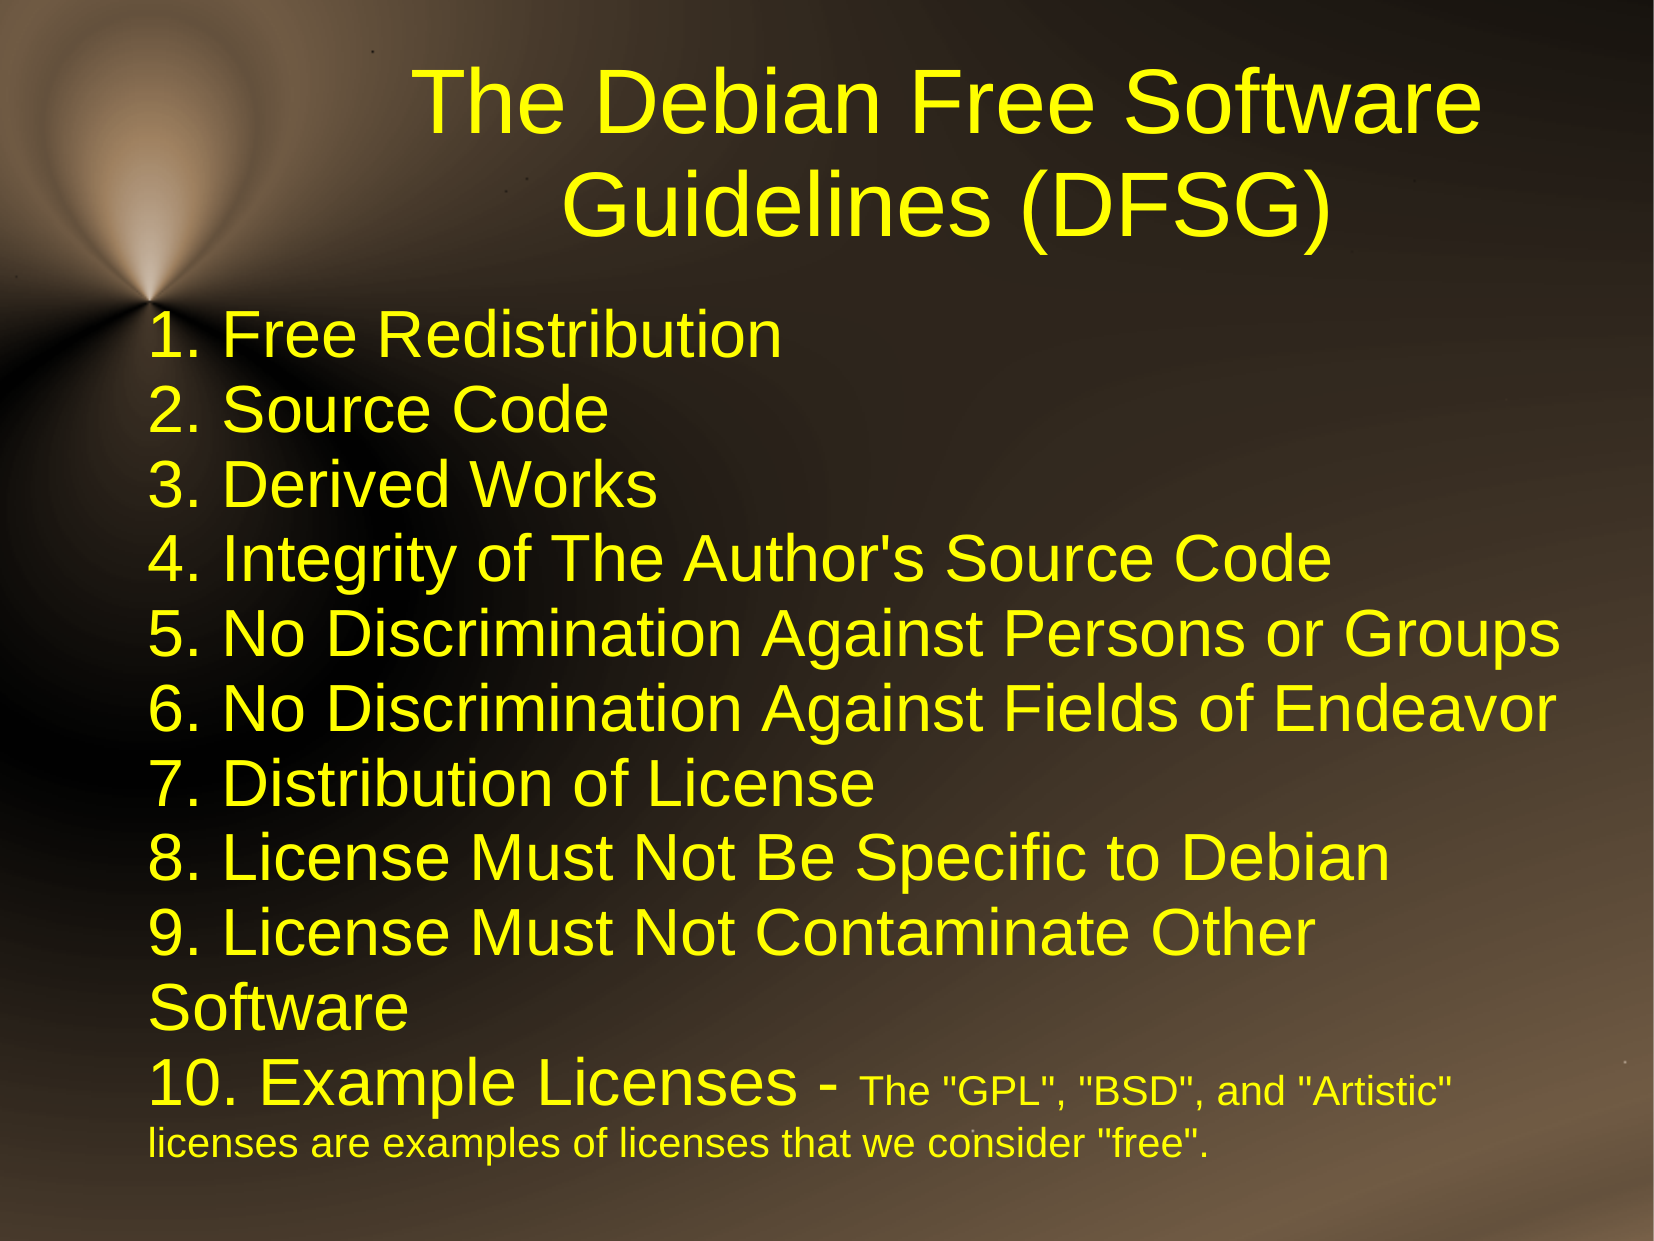

# The Debian Free Software Guidelines (DFSG)
1. Free Redistribution
2. Source Code
3. Derived Works
4. Integrity of The Author's Source Code
5. No Discrimination Against Persons or Groups
6. No Discrimination Against Fields of Endeavor
7. Distribution of License
8. License Must Not Be Specific to Debian
9. License Must Not Contaminate Other Software
10. Example Licenses - The "GPL", "BSD", and "Artistic" licenses are examples of licenses that we consider "free".